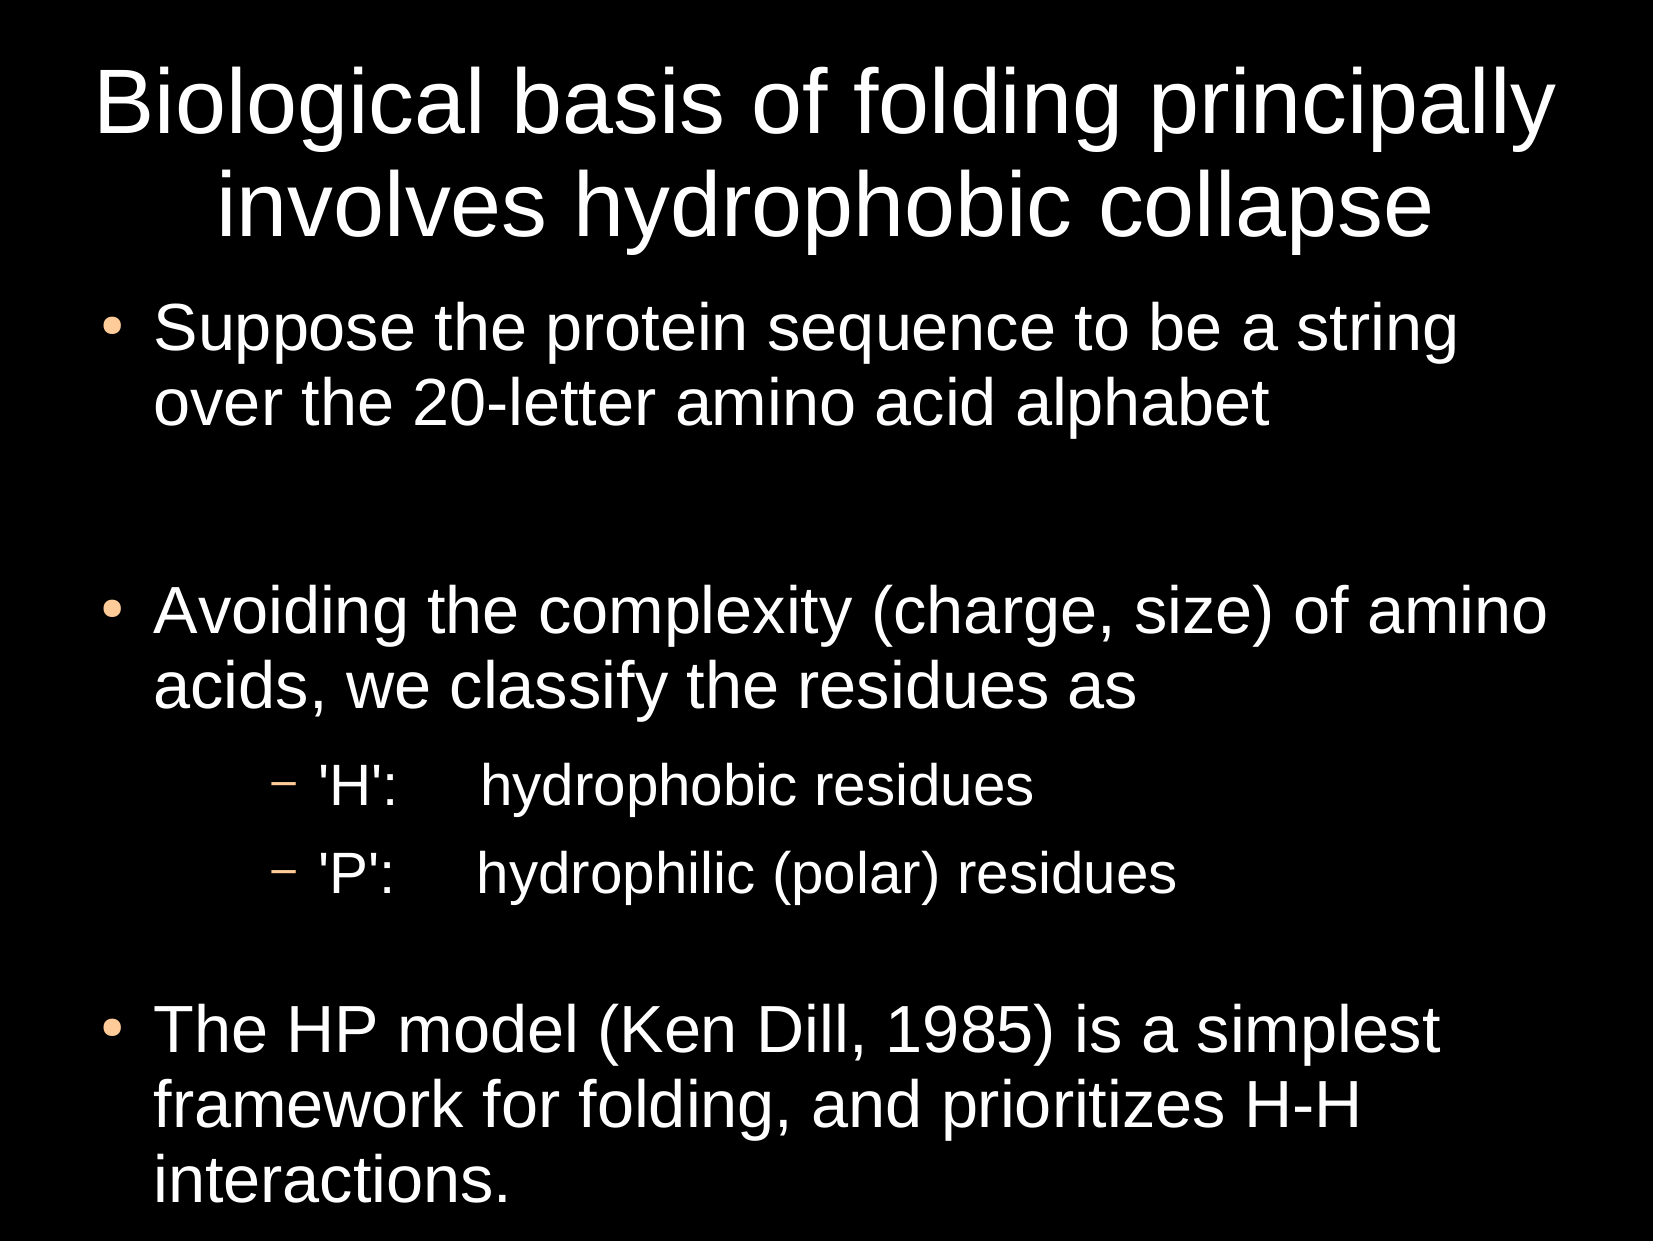

# Biological basis of folding principally involves hydrophobic collapse
Suppose the protein sequence to be a string over the 20-letter amino acid alphabet
Avoiding the complexity (charge, size) of amino acids, we classify the residues as
'H': hydrophobic residues
'P': hydrophilic (polar) residues
The HP model (Ken Dill, 1985) is a simplest framework for folding, and prioritizes H-H interactions.